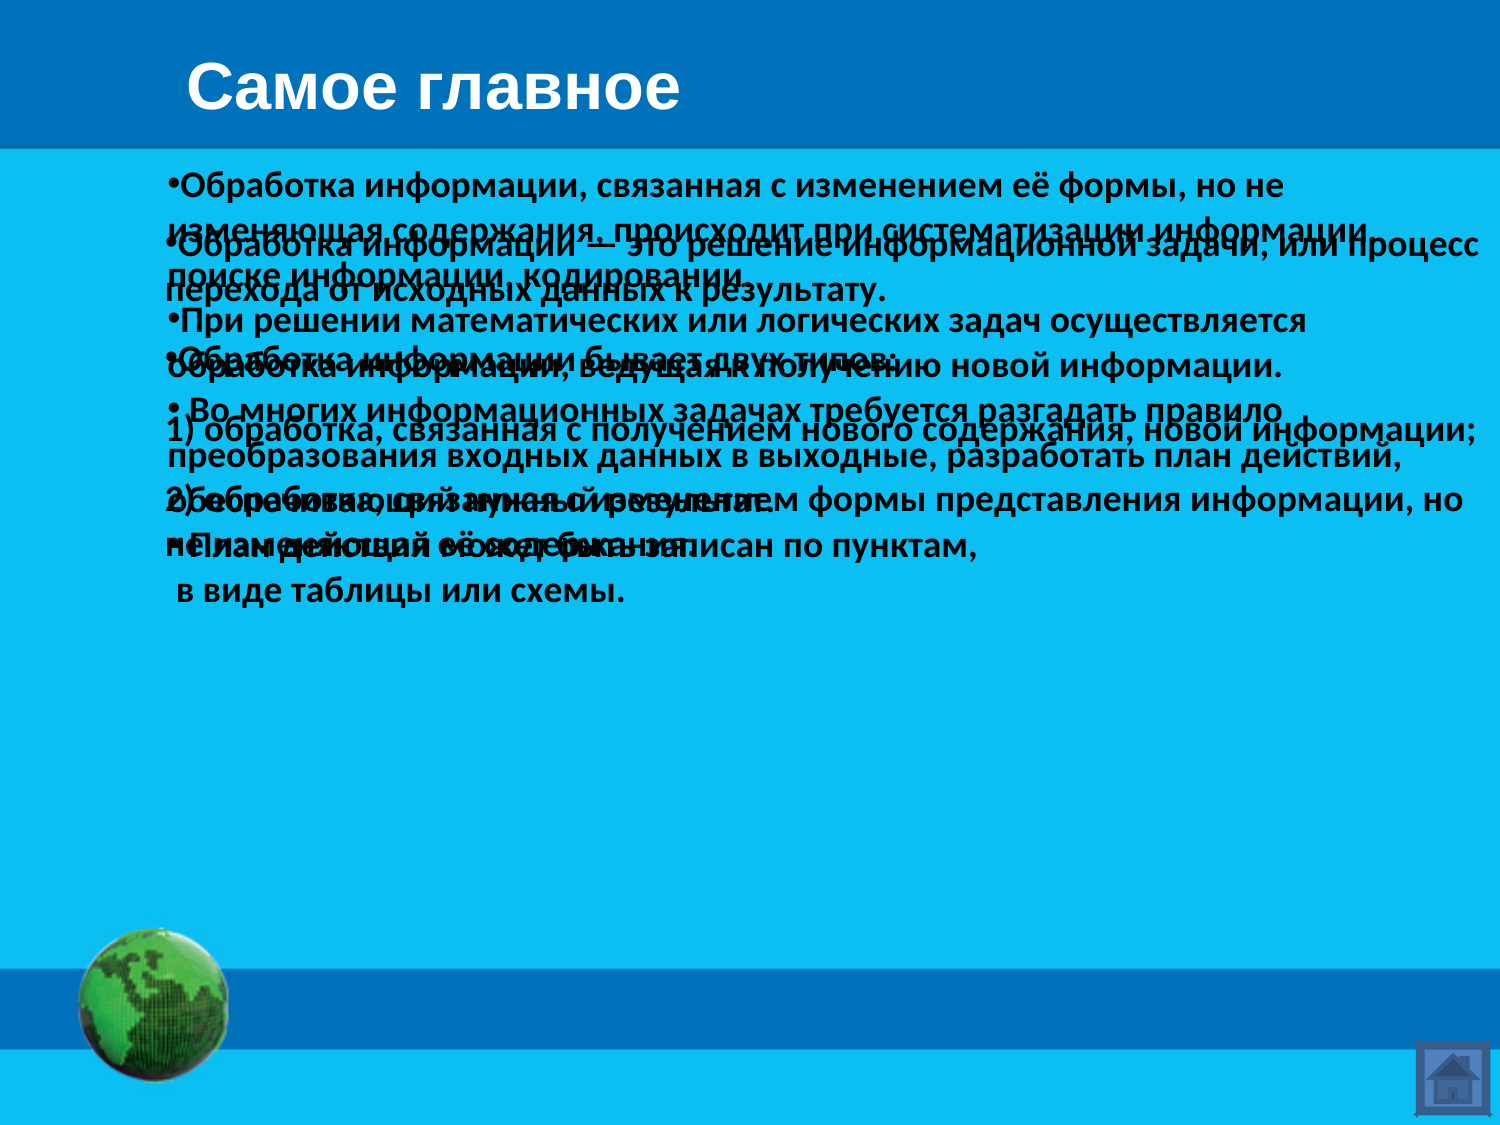

# Самое главное
Обработка информации, связанная с изменением её формы, но не изменяющая содержания, происходит при систематизации информации, поиске информации, кодировании.
При решении математических или логических задач осуществляется обработка информации, ведущая к получению новой информации.
 Во многих информационных задачах требуется разгадать правило преобразования входных данных в выходные, разработать план действий,
обеспечивающий нужный результат.
 План действий может быть записан по пунктам,
 в виде таблицы или схемы.
Обработка информации — это решение информационной задачи, или процесс перехода от исходных данных к результату.
Обработка информации бывает двух типов:
1) обработка, связанная с получением нового содержания, новой информации;
2) обработка, связанная с изменением формы представления информации, но не изменяющая её содержания.